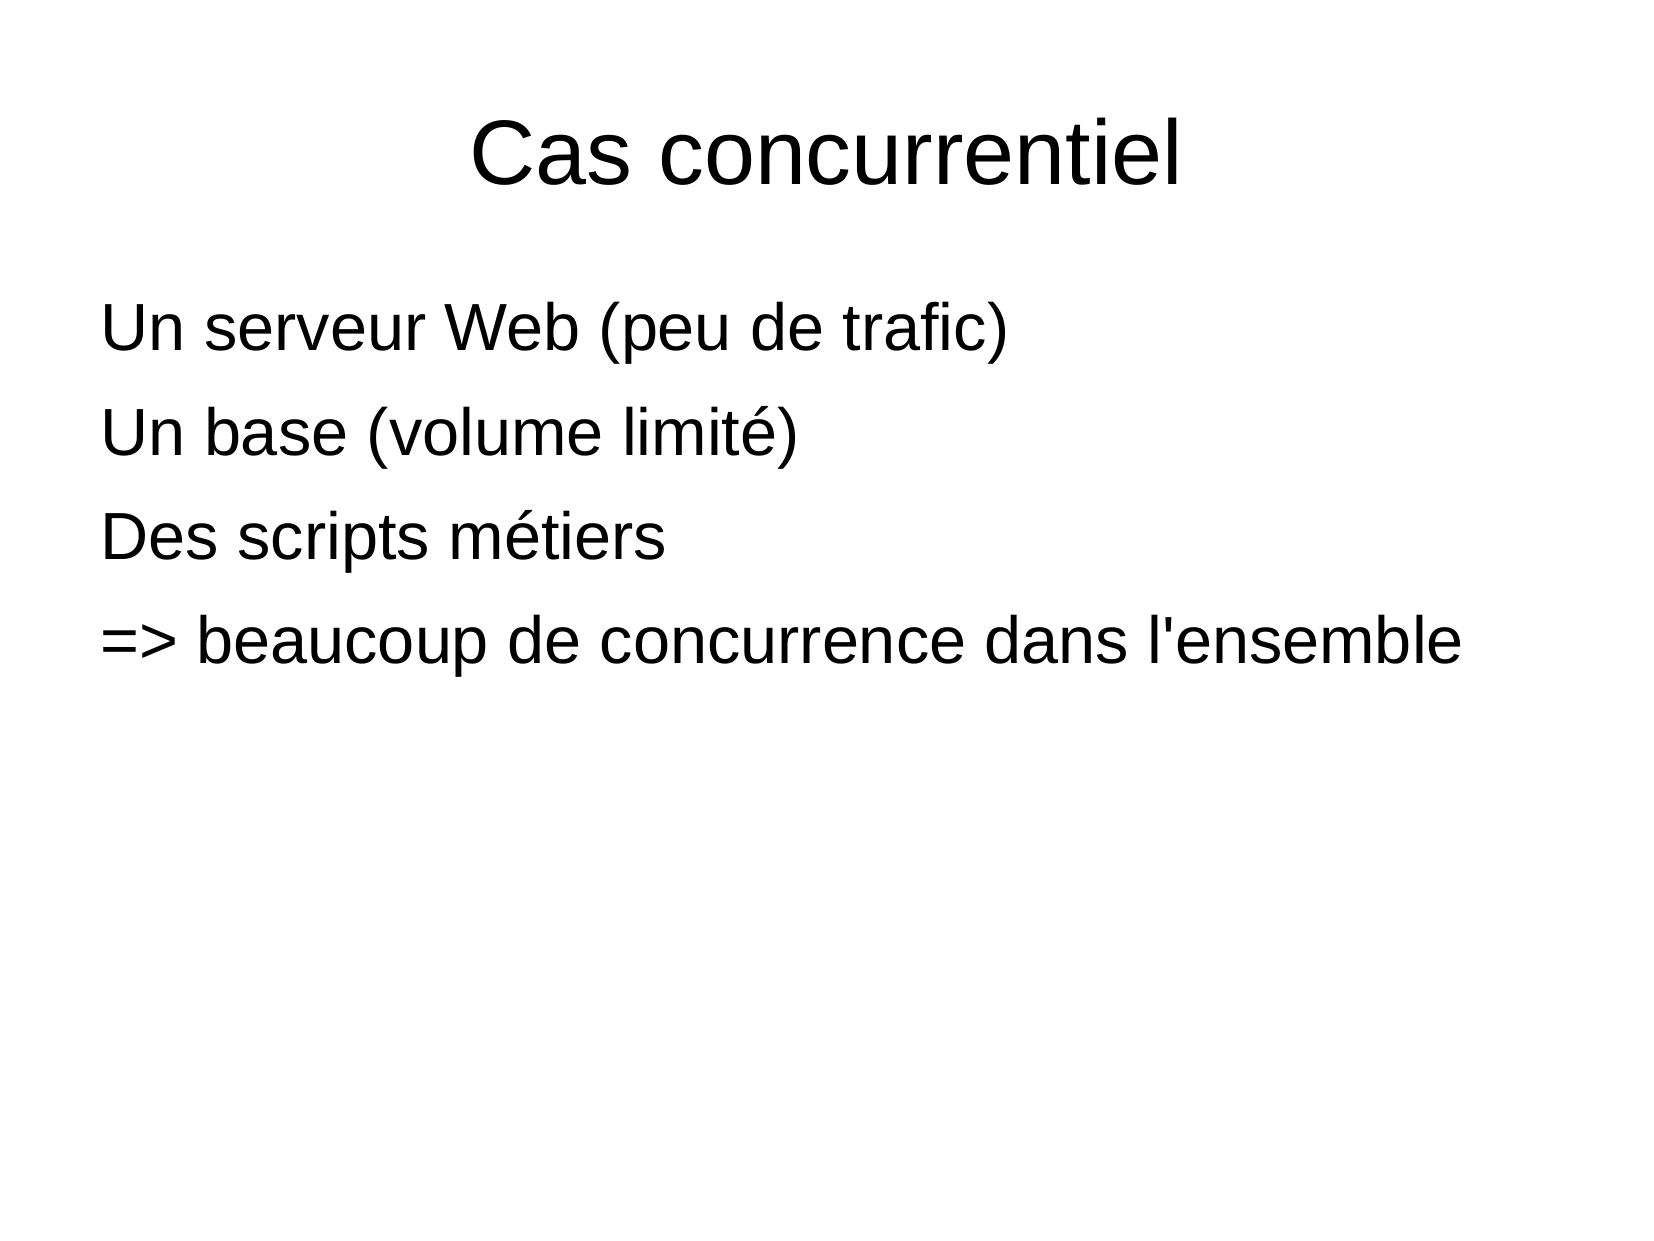

# Cas concurrentiel
Un serveur Web (peu de trafic)
Un base (volume limité)
Des scripts métiers
=> beaucoup de concurrence dans l'ensemble